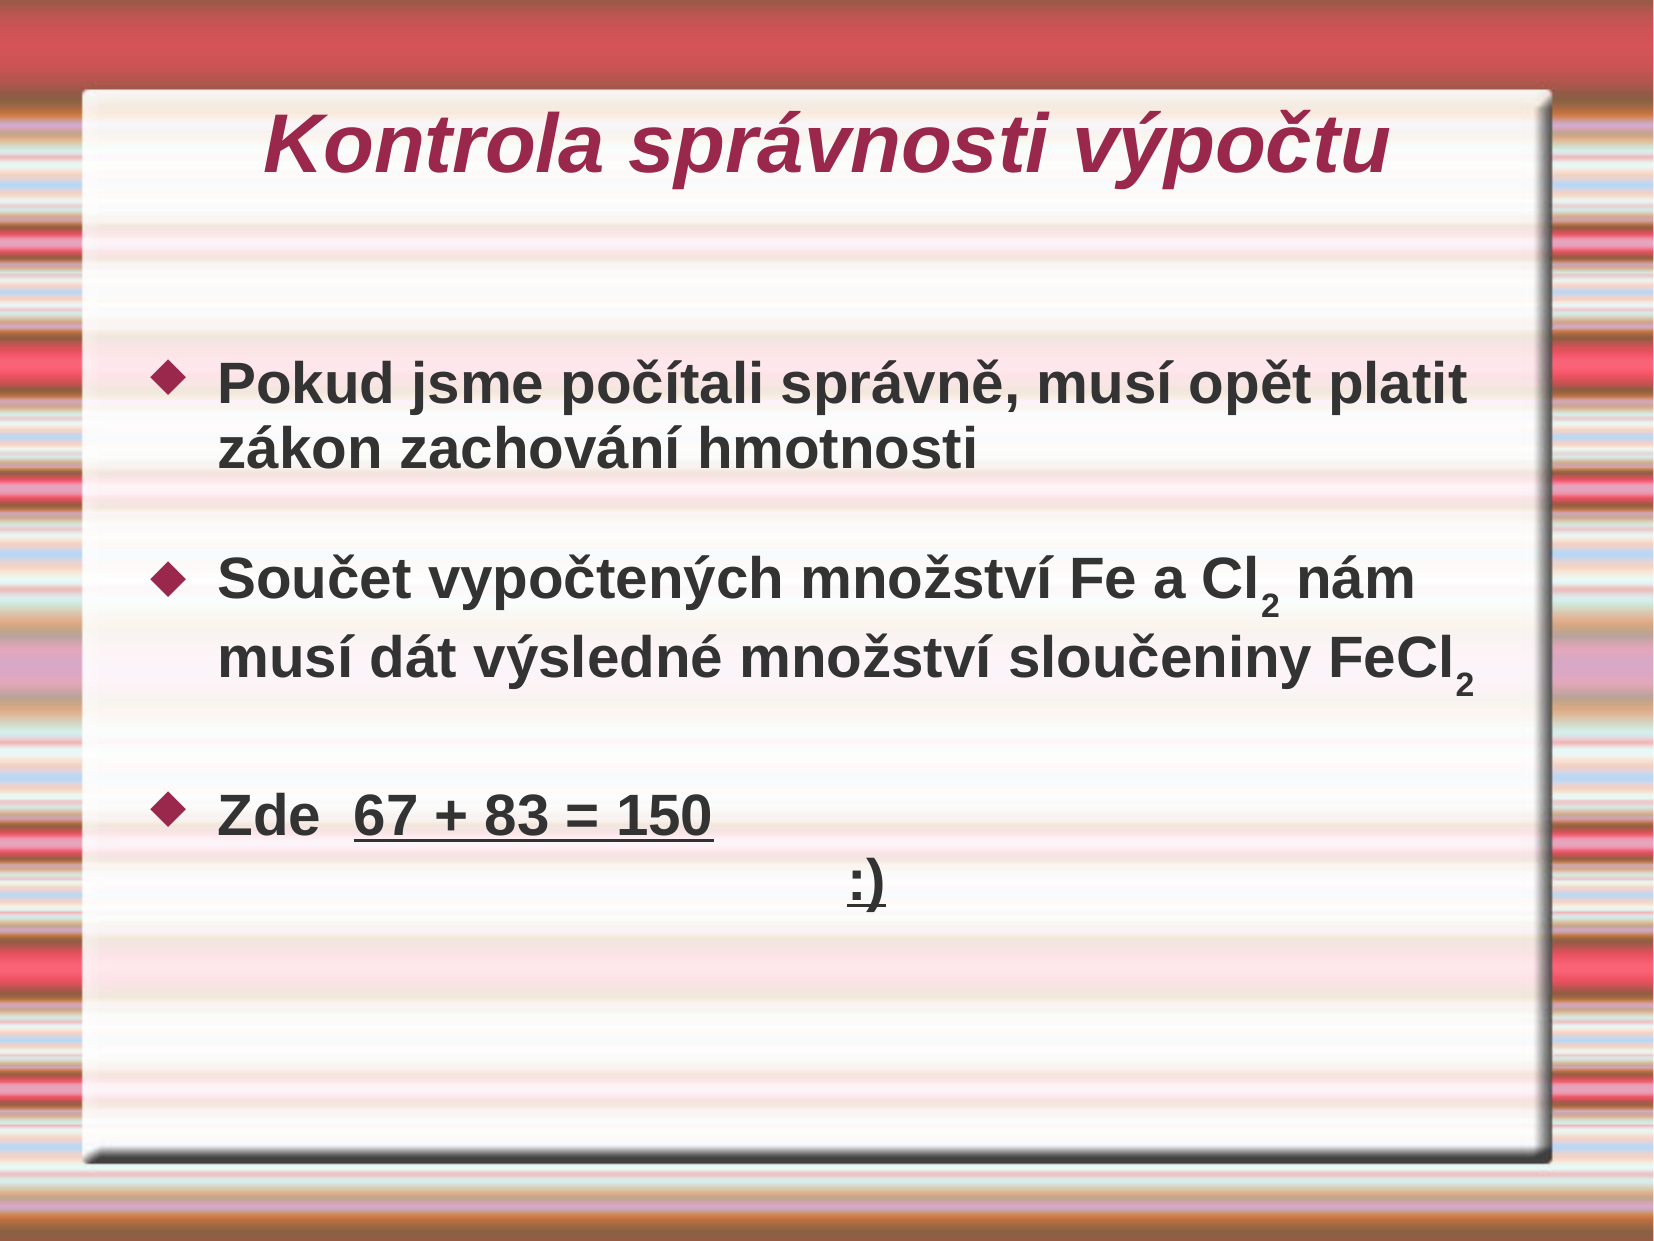

# Kontrola správnosti výpočtu
Pokud jsme počítali správně, musí opět platit zákon zachování hmotnosti
Součet vypočtených množství Fe a Cl2 nám musí dát výsledné množství sloučeniny FeCl2
Zde 67 + 83 = 150
:)